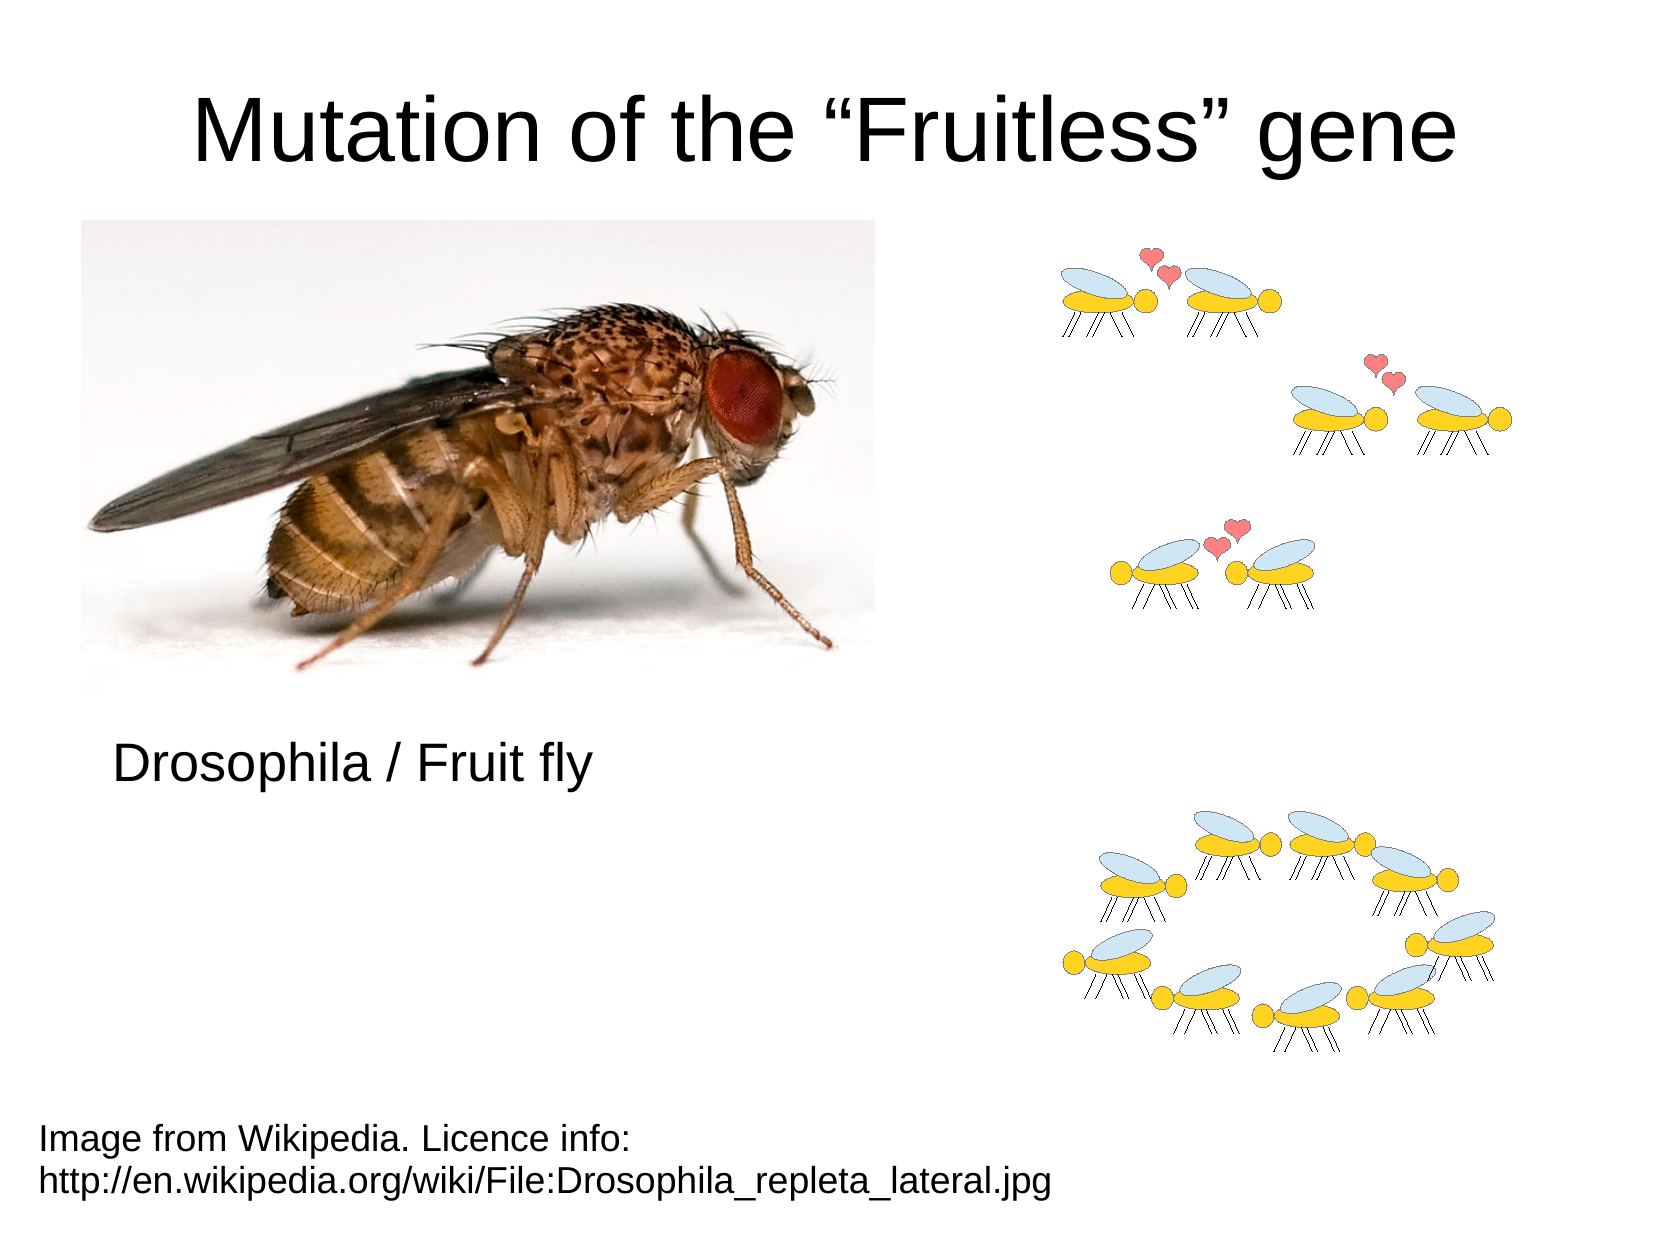

# Mutation of the “Fruitless” gene
Drosophila / Fruit fly
Image from Wikipedia. Licence info: http://en.wikipedia.org/wiki/File:Drosophila_repleta_lateral.jpg